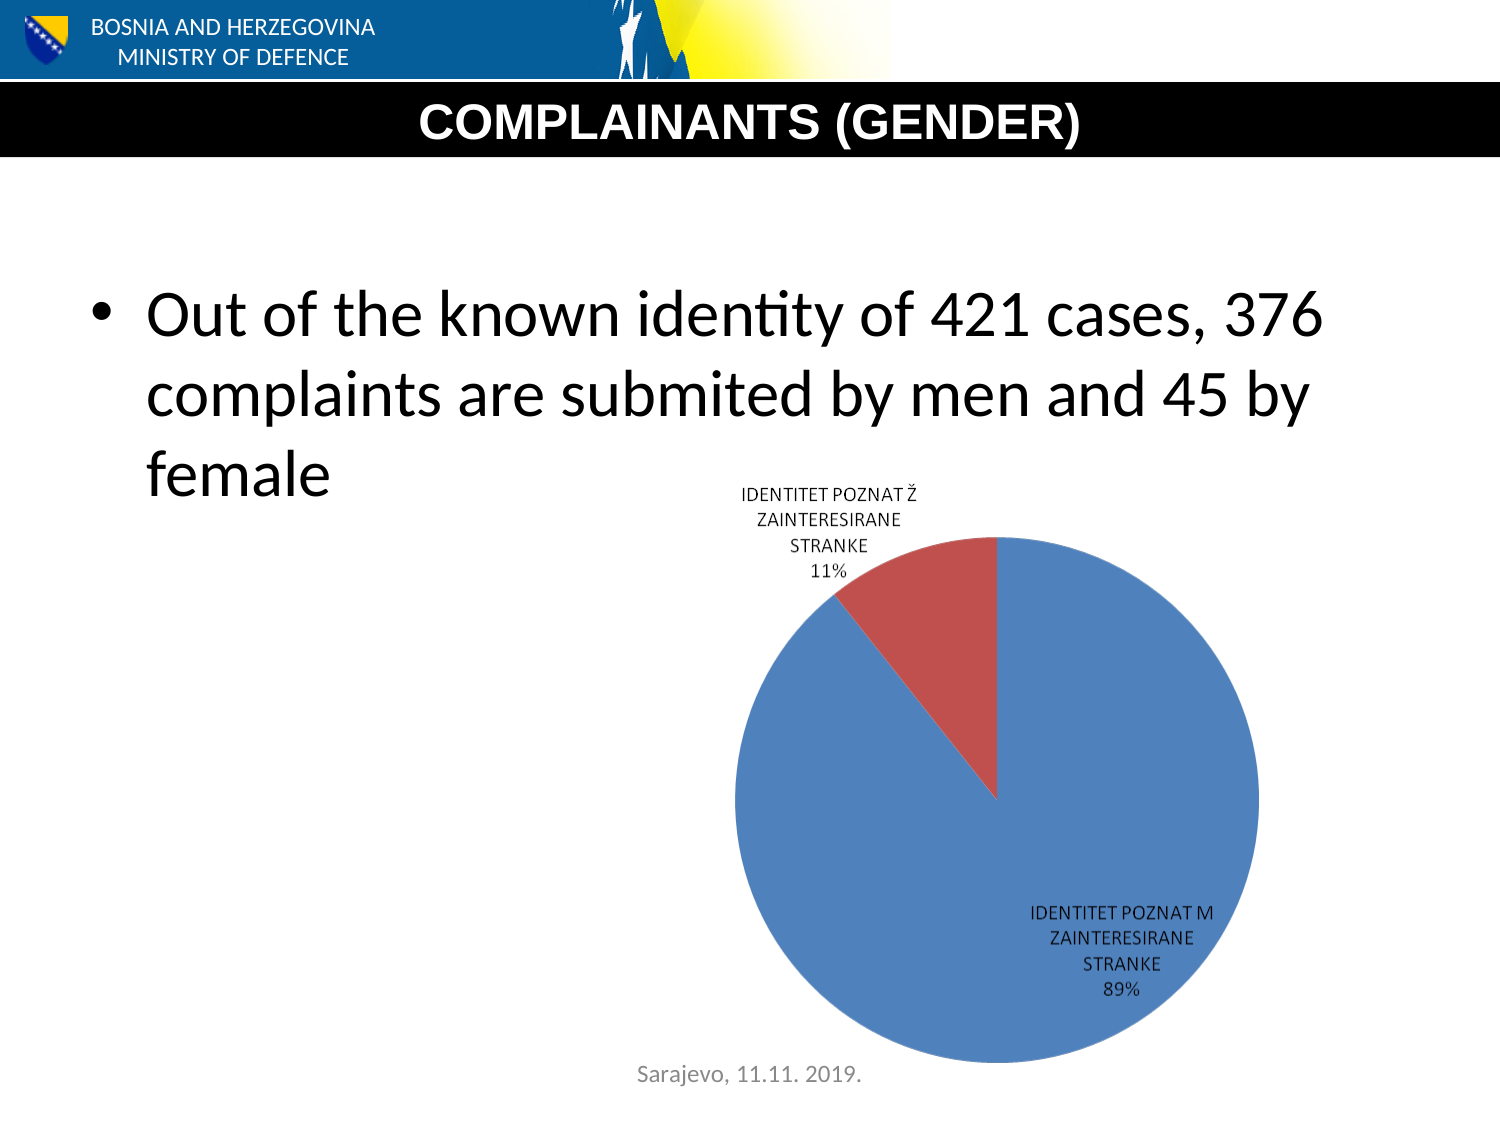

# COMPLAINANTS (GENDER)
Out of the known identity of 421 cases, 376 complaints are submited by men and 45 by female
Sarajevo, 11.11. 2019.